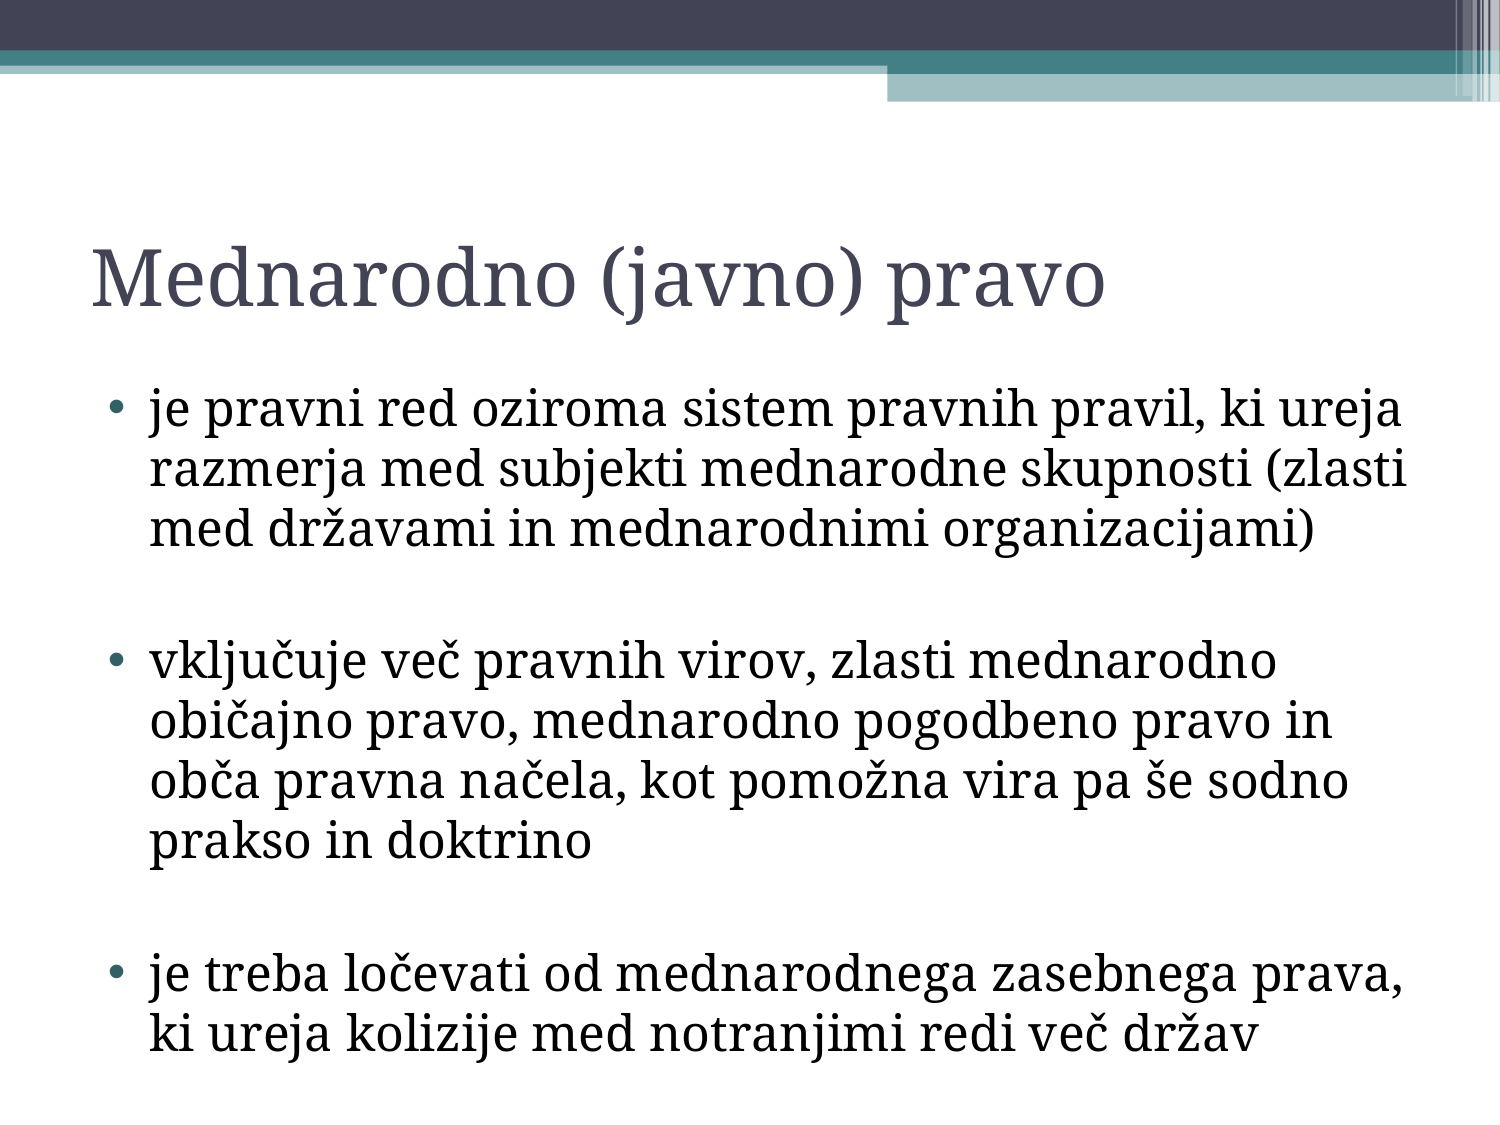

# Mednarodno (javno) pravo
je pravni red oziroma sistem pravnih pravil, ki ureja razmerja med subjekti mednarodne skupnosti (zlasti med državami in mednarodnimi organizacijami)
vključuje več pravnih virov, zlasti mednarodno običajno pravo, mednarodno pogodbeno pravo in obča pravna načela, kot pomožna vira pa še sodno prakso in doktrino
je treba ločevati od mednarodnega zasebnega prava, ki ureja kolizije med notranjimi redi več držav